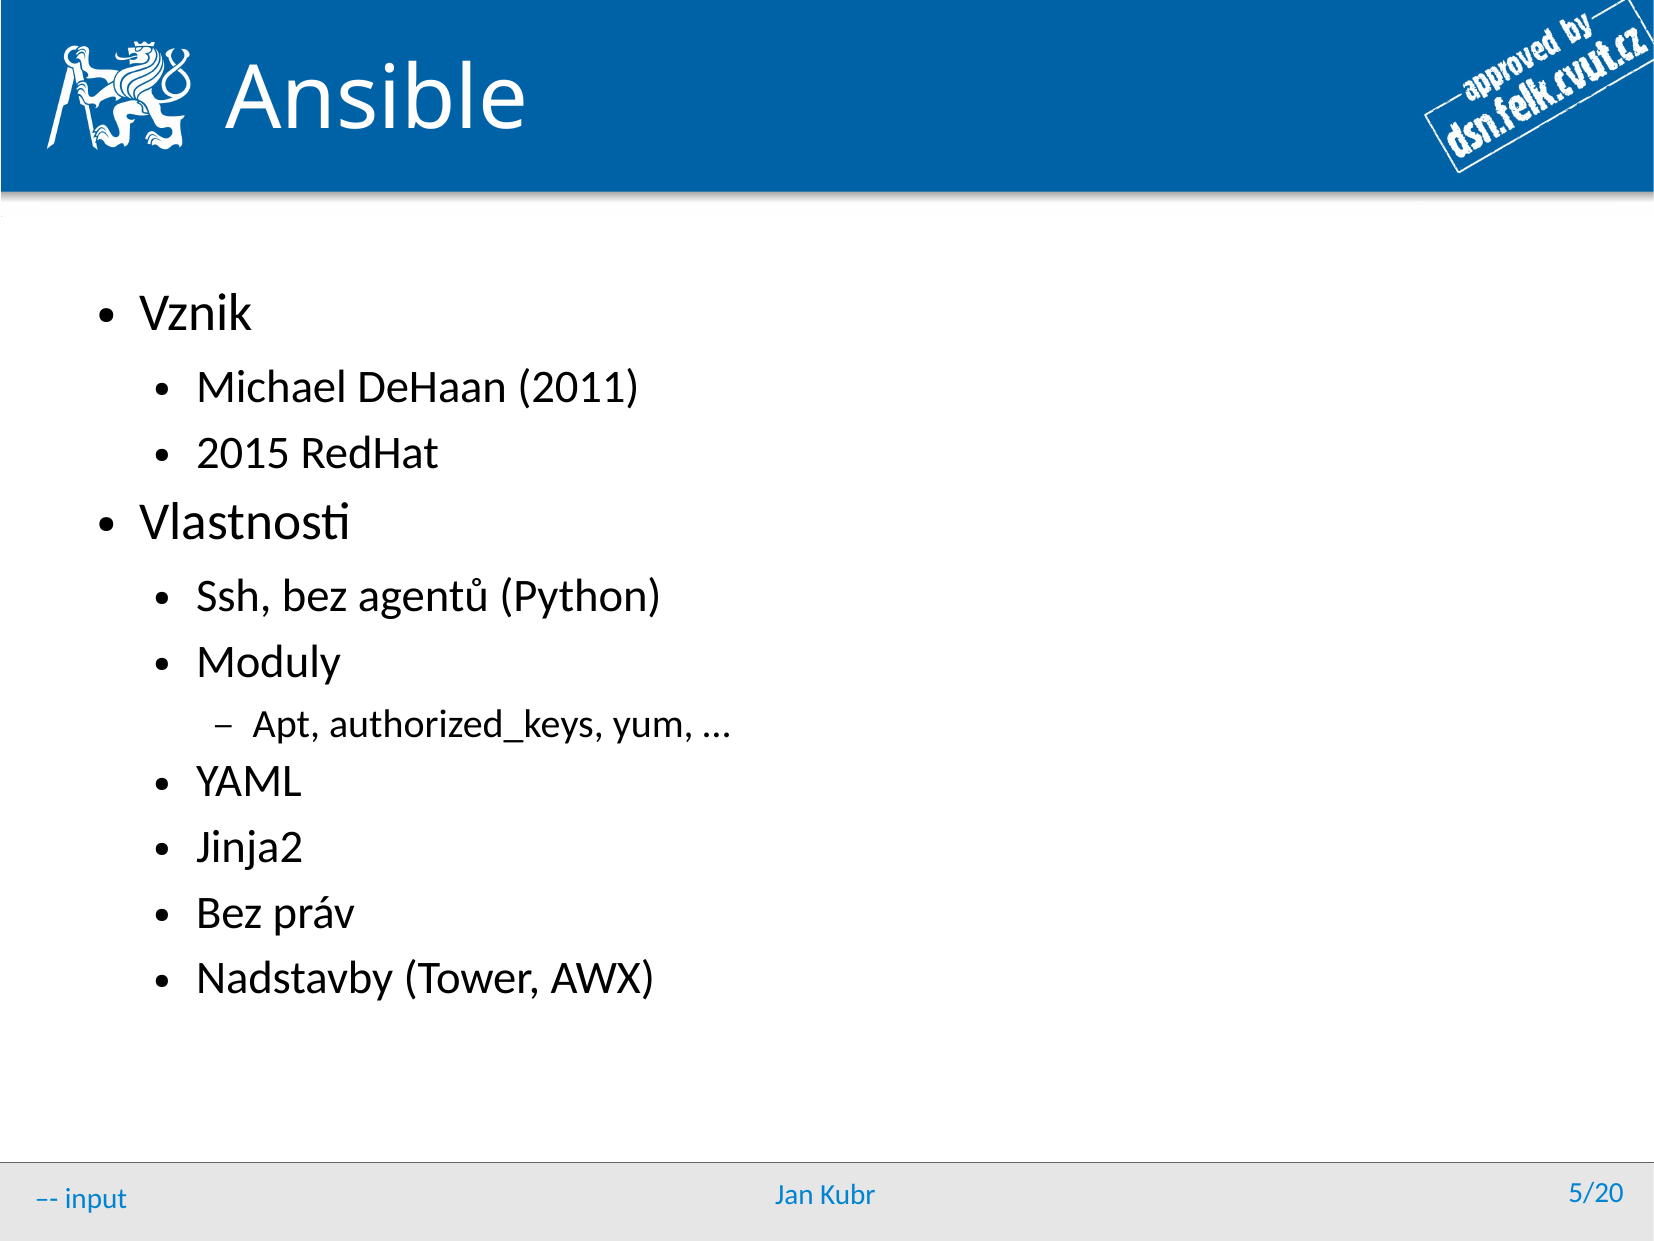

# Ansible
Vznik
Michael DeHaan (2011)
2015 RedHat
Vlastnosti
Ssh, bez agentů (Python)
Moduly
Apt, authorized_keys, yum, …
YAML
Jinja2
Bez práv
Nadstavby (Tower, AWX)
5
Jan Kubr
02/2006